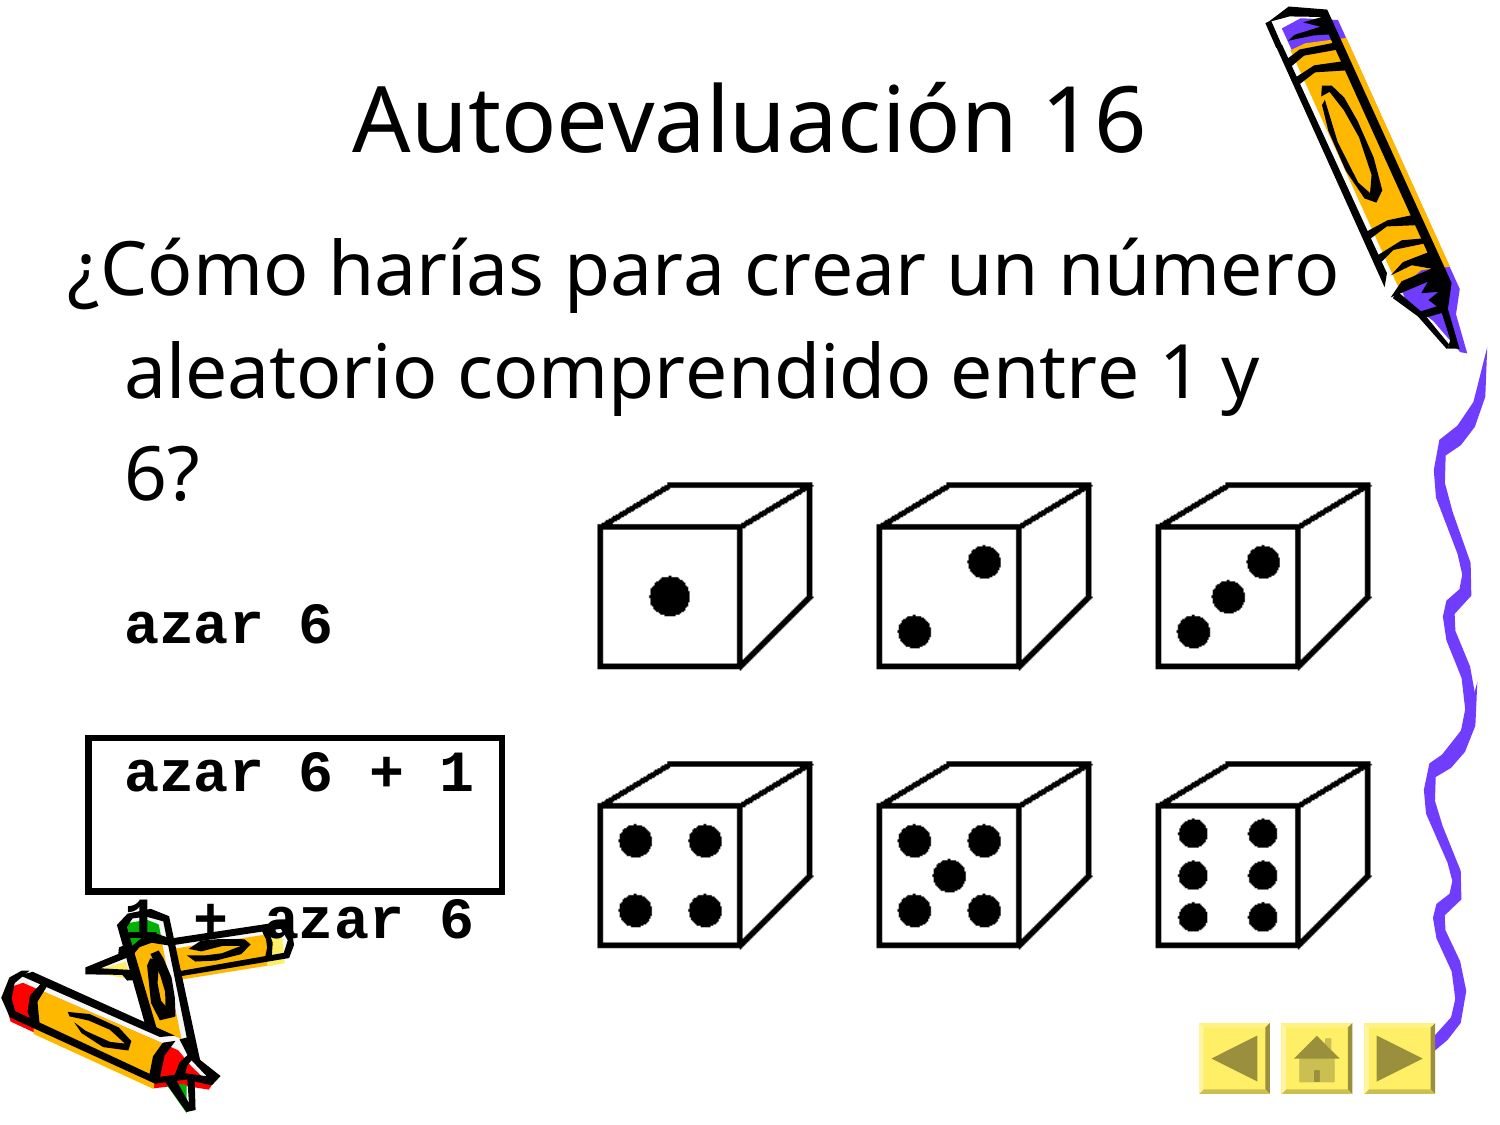

Autoevaluación 16
# ¿Cómo harías para crear un número aleatorio comprendido entre 1 y 6?
	azar 6
	azar 6 + 1
	1 + azar 6
Debemos tener en cuenta la prioridad de las operaciones